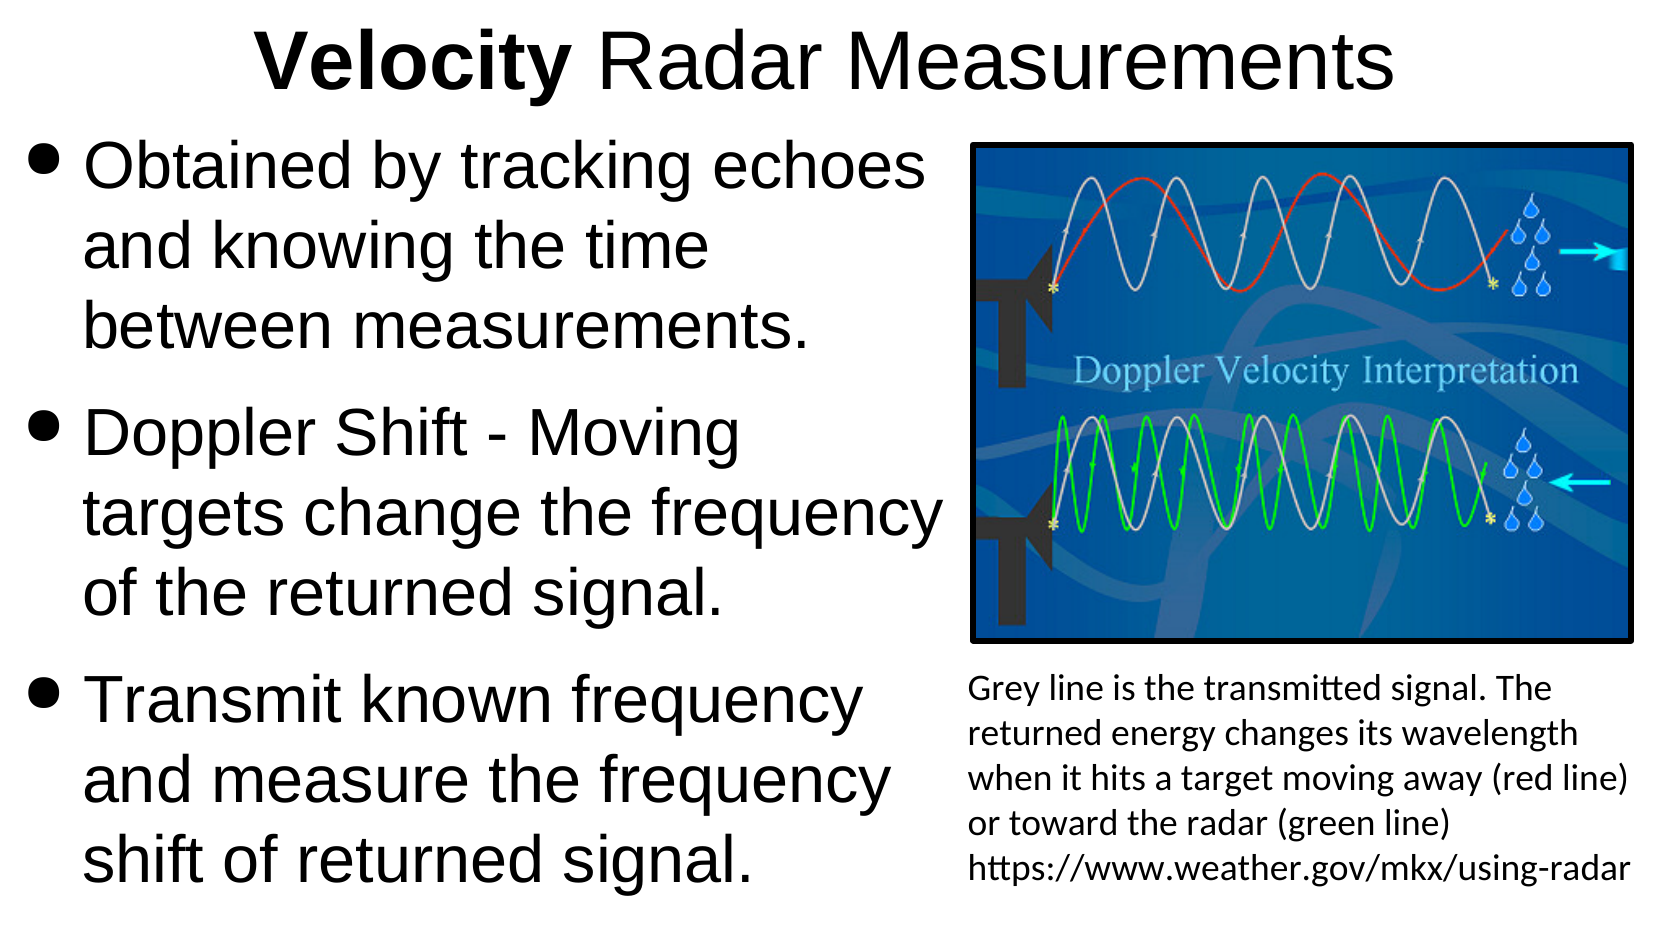

# Velocity Radar Measurements
 Obtained by tracking echoes and knowing the time between measurements.
 Doppler Shift - Moving targets change the frequency of the returned signal.
 Transmit known frequency and measure the frequency shift of returned signal.
Grey line is the transmitted signal. The returned energy changes its wavelength when it hits a target moving away (red line) or toward the radar (green line) https://www.weather.gov/mkx/using-radar